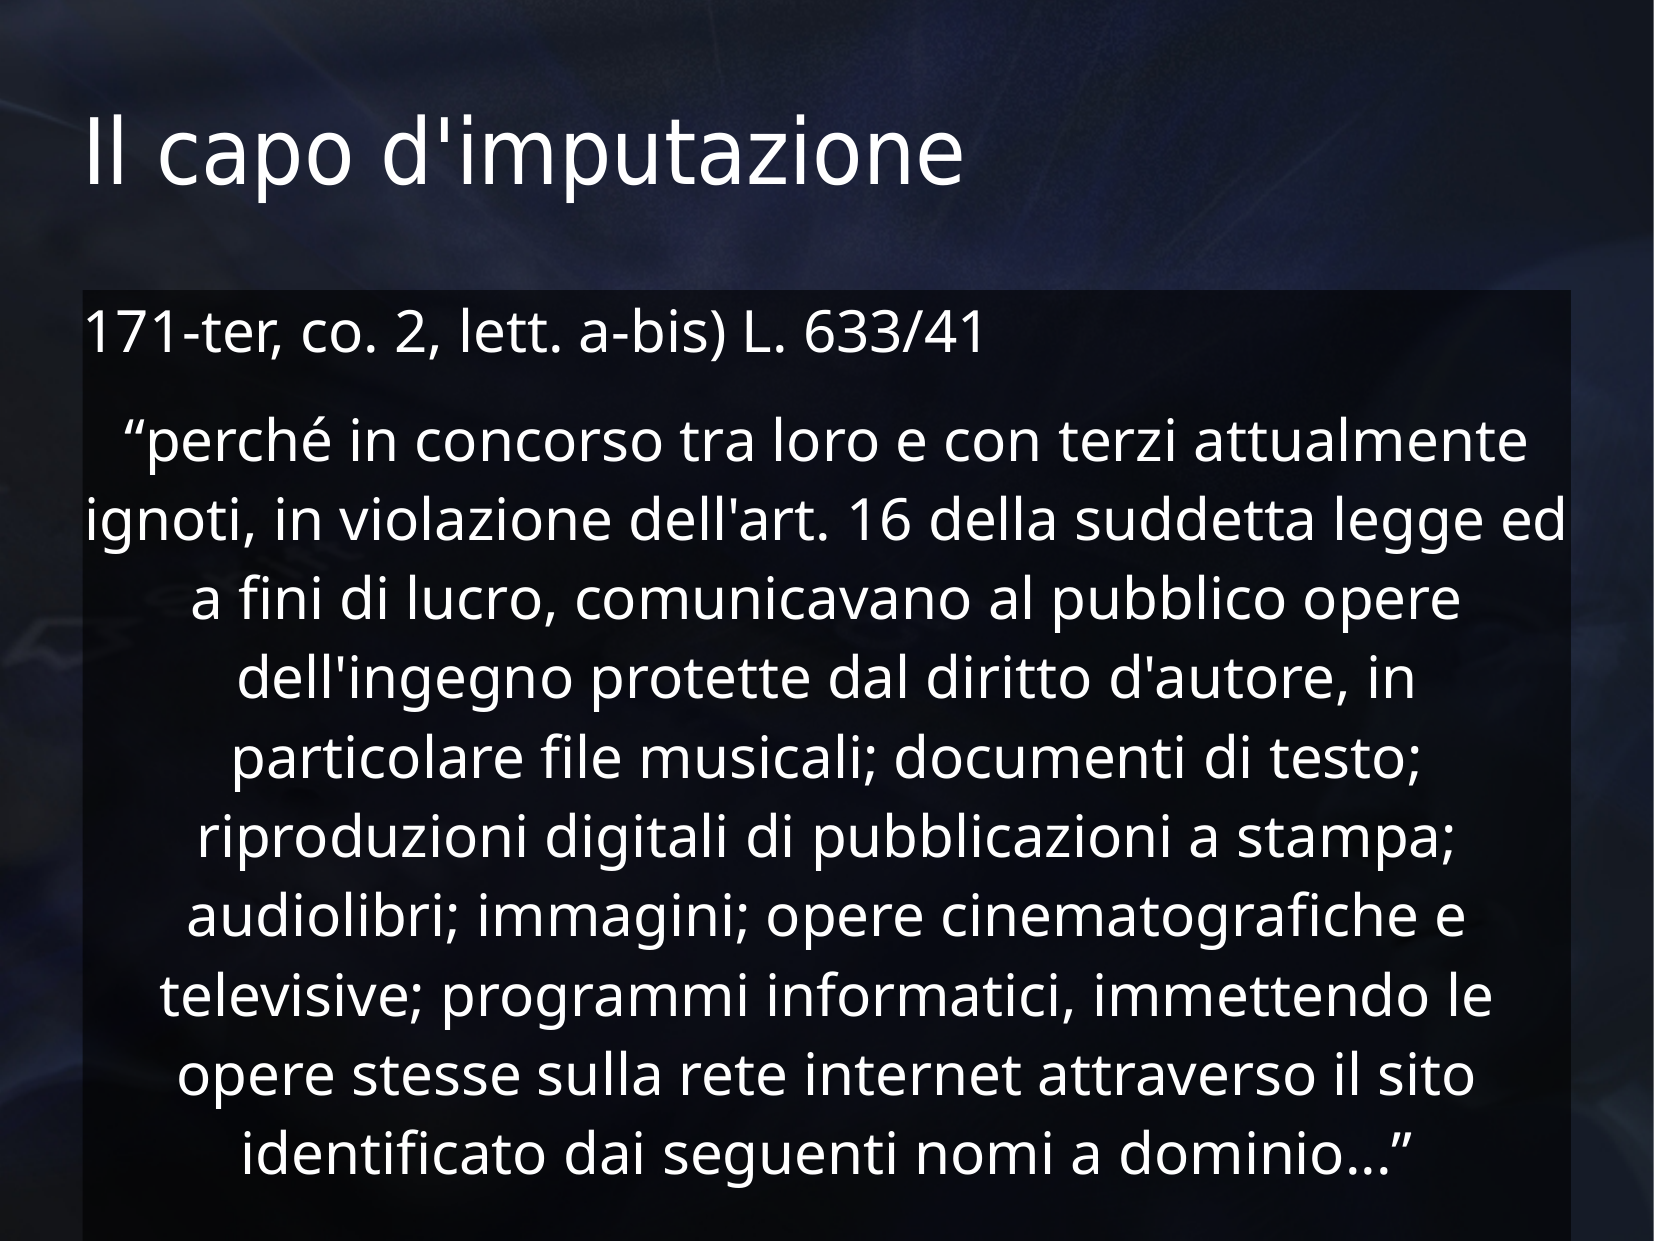

# Il capo d'imputazione
171-ter, co. 2, lett. a-bis) L. 633/41
“perché in concorso tra loro e con terzi attualmente ignoti, in violazione dell'art. 16 della suddetta legge ed a fini di lucro, comunicavano al pubblico opere dell'ingegno protette dal diritto d'autore, in particolare file musicali; documenti di testo; riproduzioni digitali di pubblicazioni a stampa; audiolibri; immagini; opere cinematografiche e televisive; programmi informatici, immettendo le opere stesse sulla rete internet attraverso il sito identificato dai seguenti nomi a dominio...”